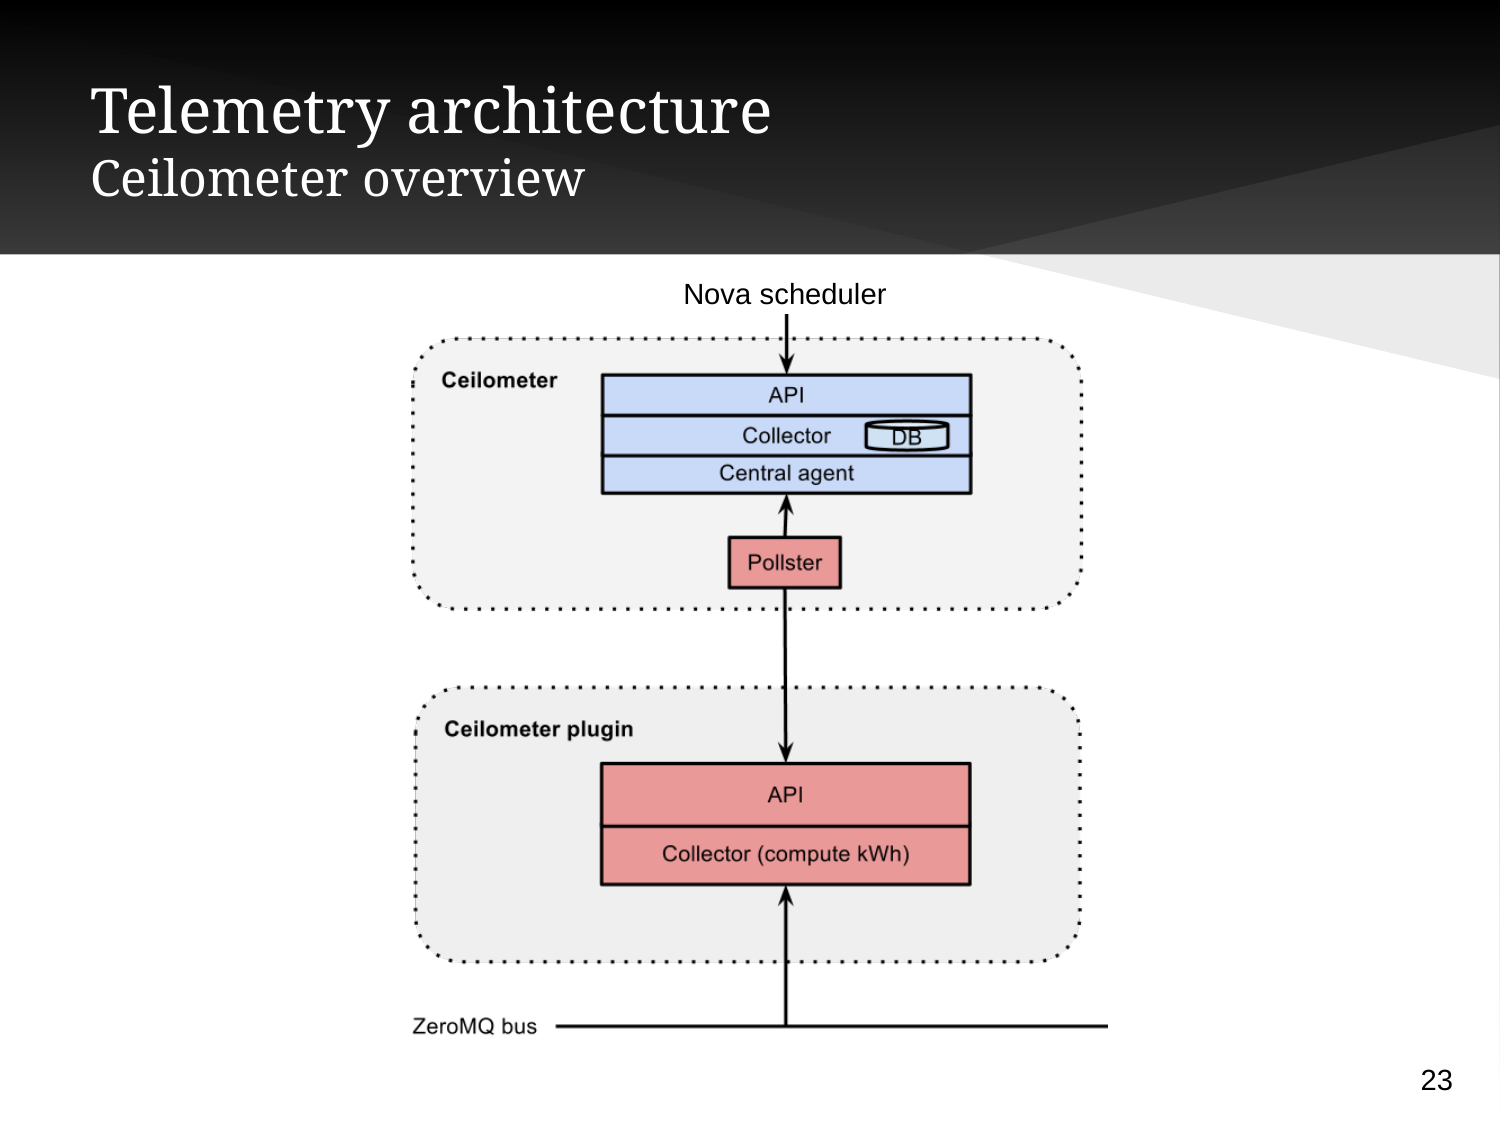

# Telemetry architecture Ceilometer overview
Nova scheduler
23